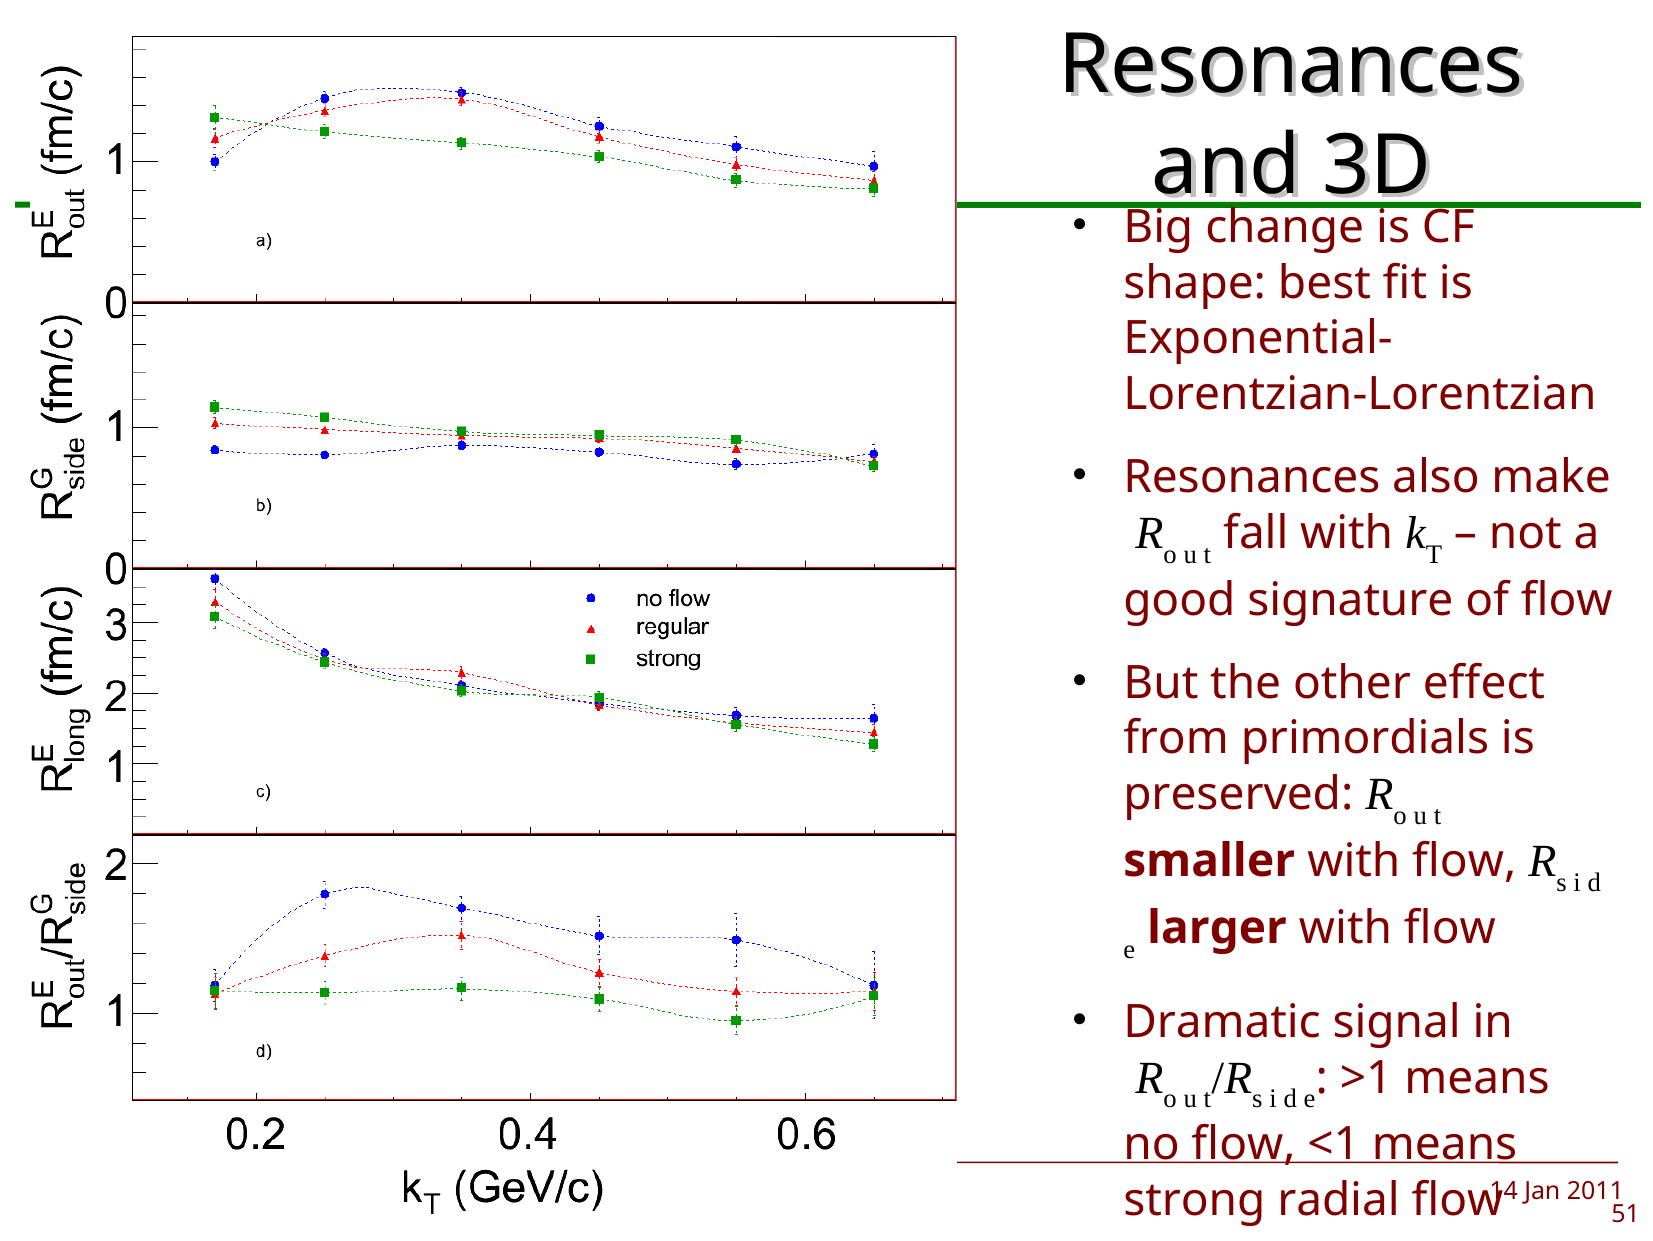

# Resonances and 3D
Big change is CF shape: best fit is Exponential-Lorentzian-Lorentzian
Resonances also make Ro u t fall with kT – not a good signature of flow
But the other effect from primordials is preserved: Ro u t smaller with flow, Rs i d e larger with flow
Dramatic signal in Ro u t/Rs i d e: >1 means no flow, <1 means strong radial flow